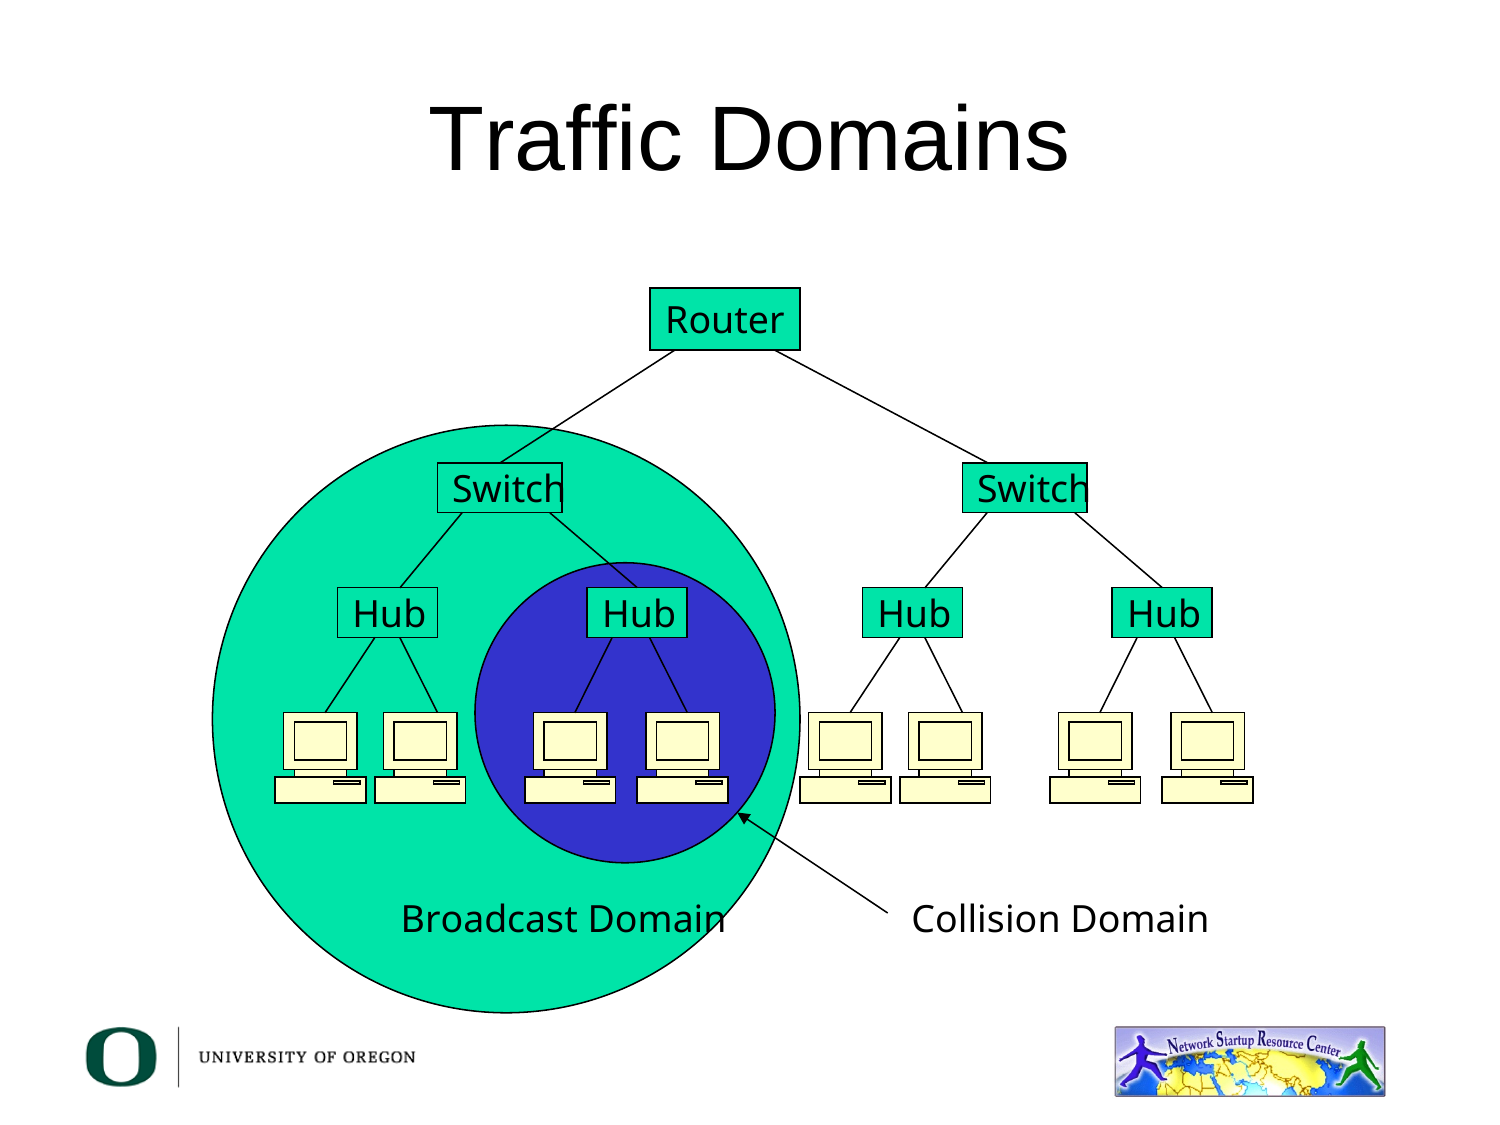

# Traffic Domains
Router
Switch
Hub
Hub
Switch
Hub
Hub
Broadcast Domain
Collision Domain